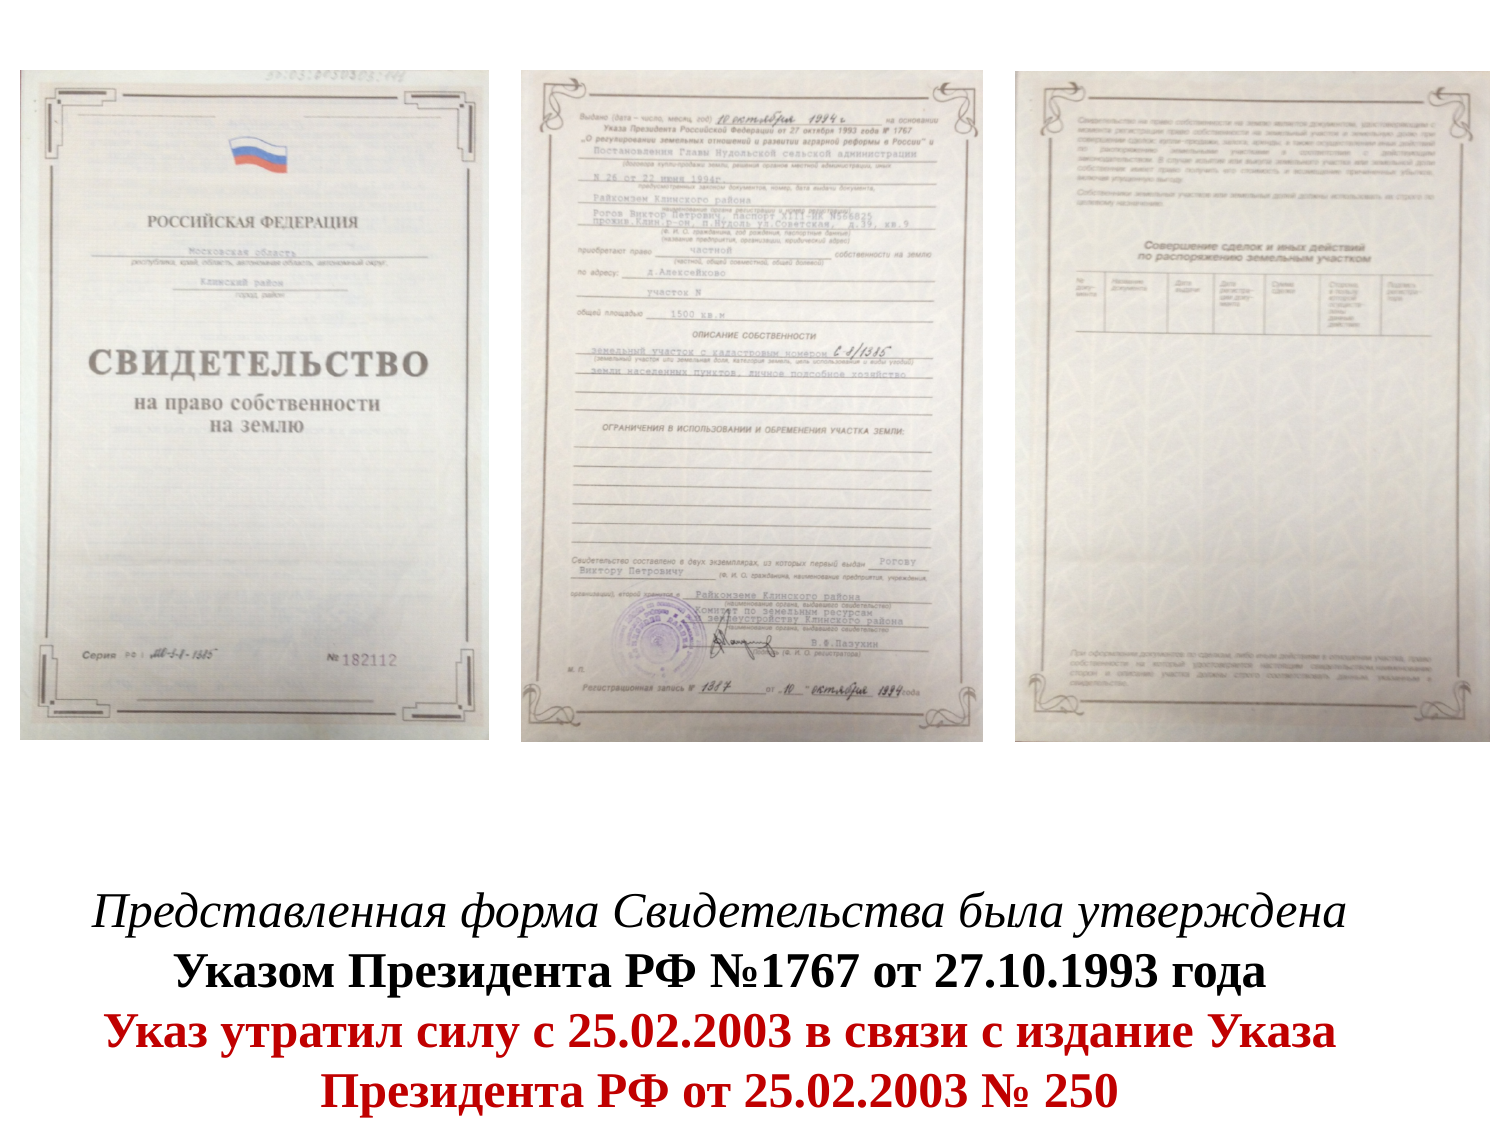

Представленная форма Свидетельства была утверждена
Указом Президента РФ №1767 от 27.10.1993 года
Указ утратил силу с 25.02.2003 в связи с издание Указа Президента РФ от 25.02.2003 № 250